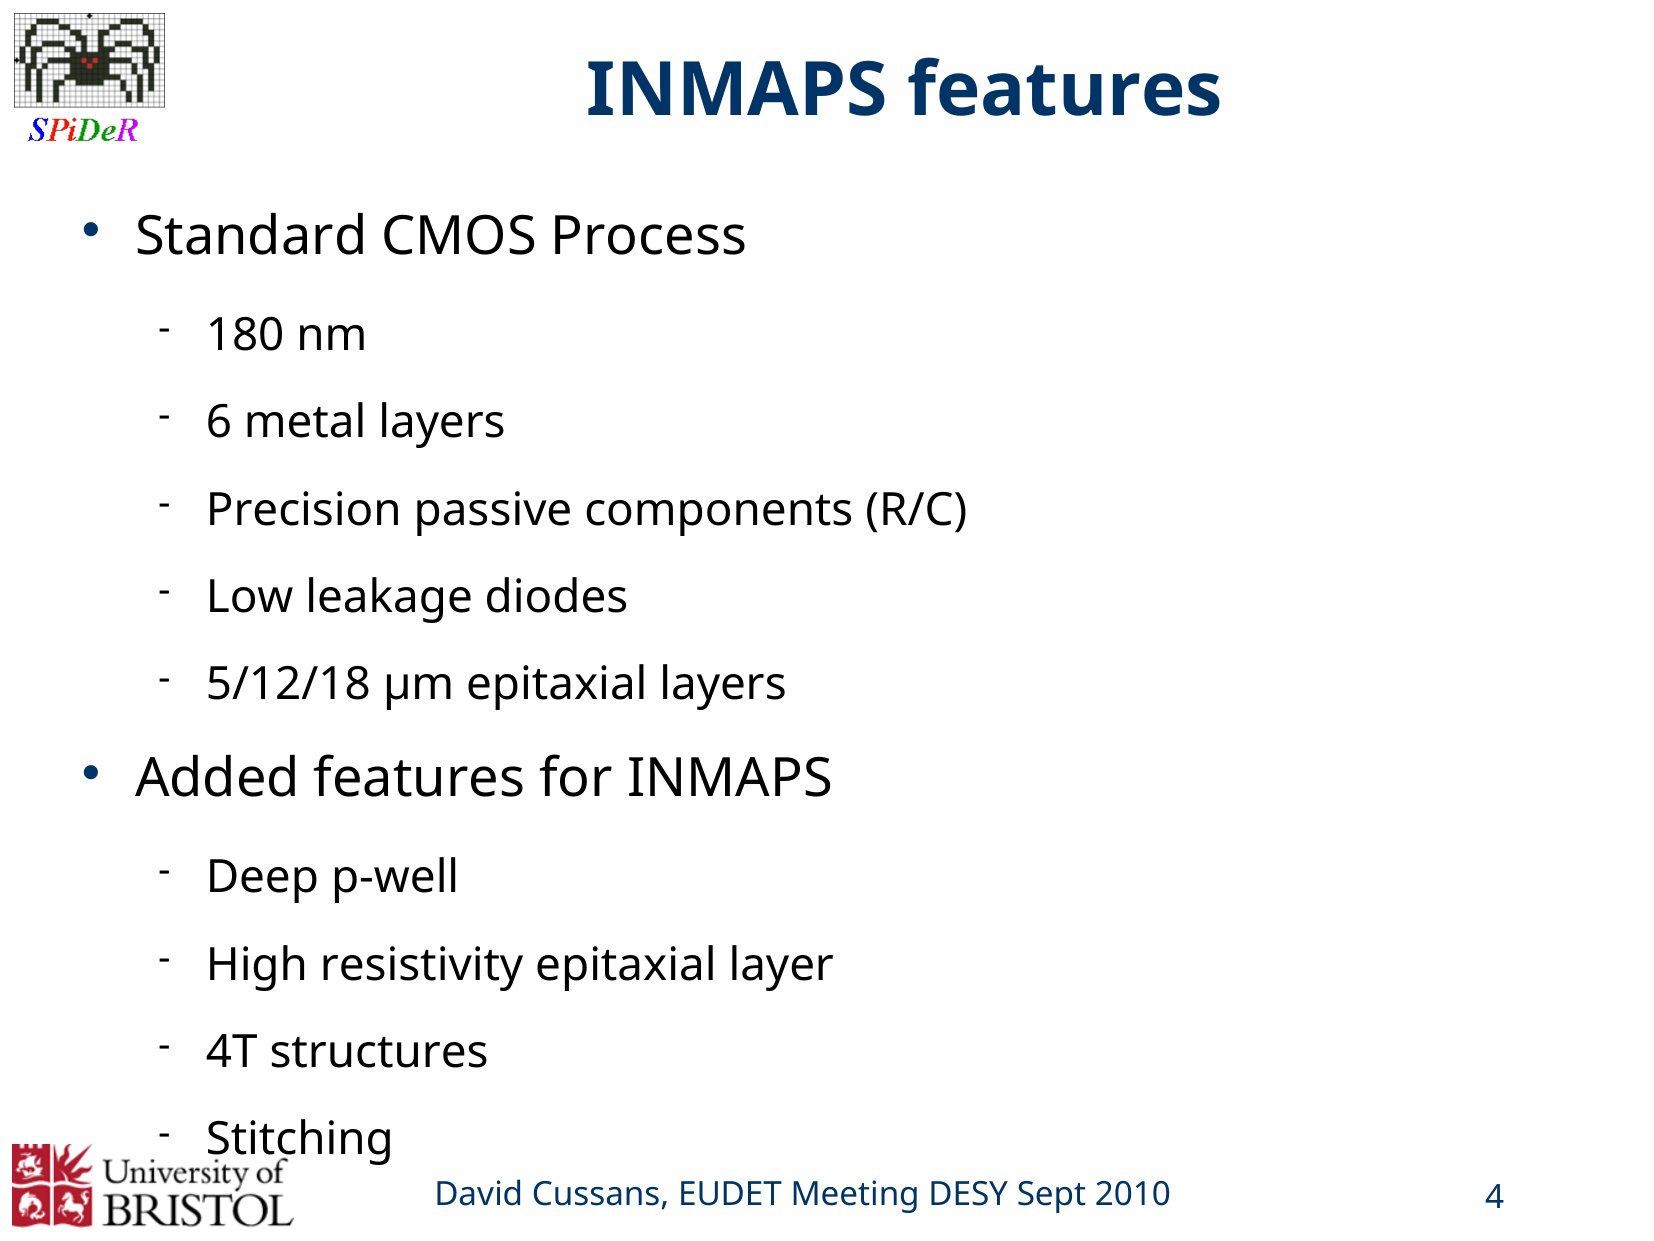

# INMAPS features
Standard CMOS Process
180 nm
6 metal layers
Precision passive components (R/C)
Low leakage diodes
5/12/18 µm epitaxial layers
Added features for INMAPS
Deep p-well
High resistivity epitaxial layer
4T structures
Stitching